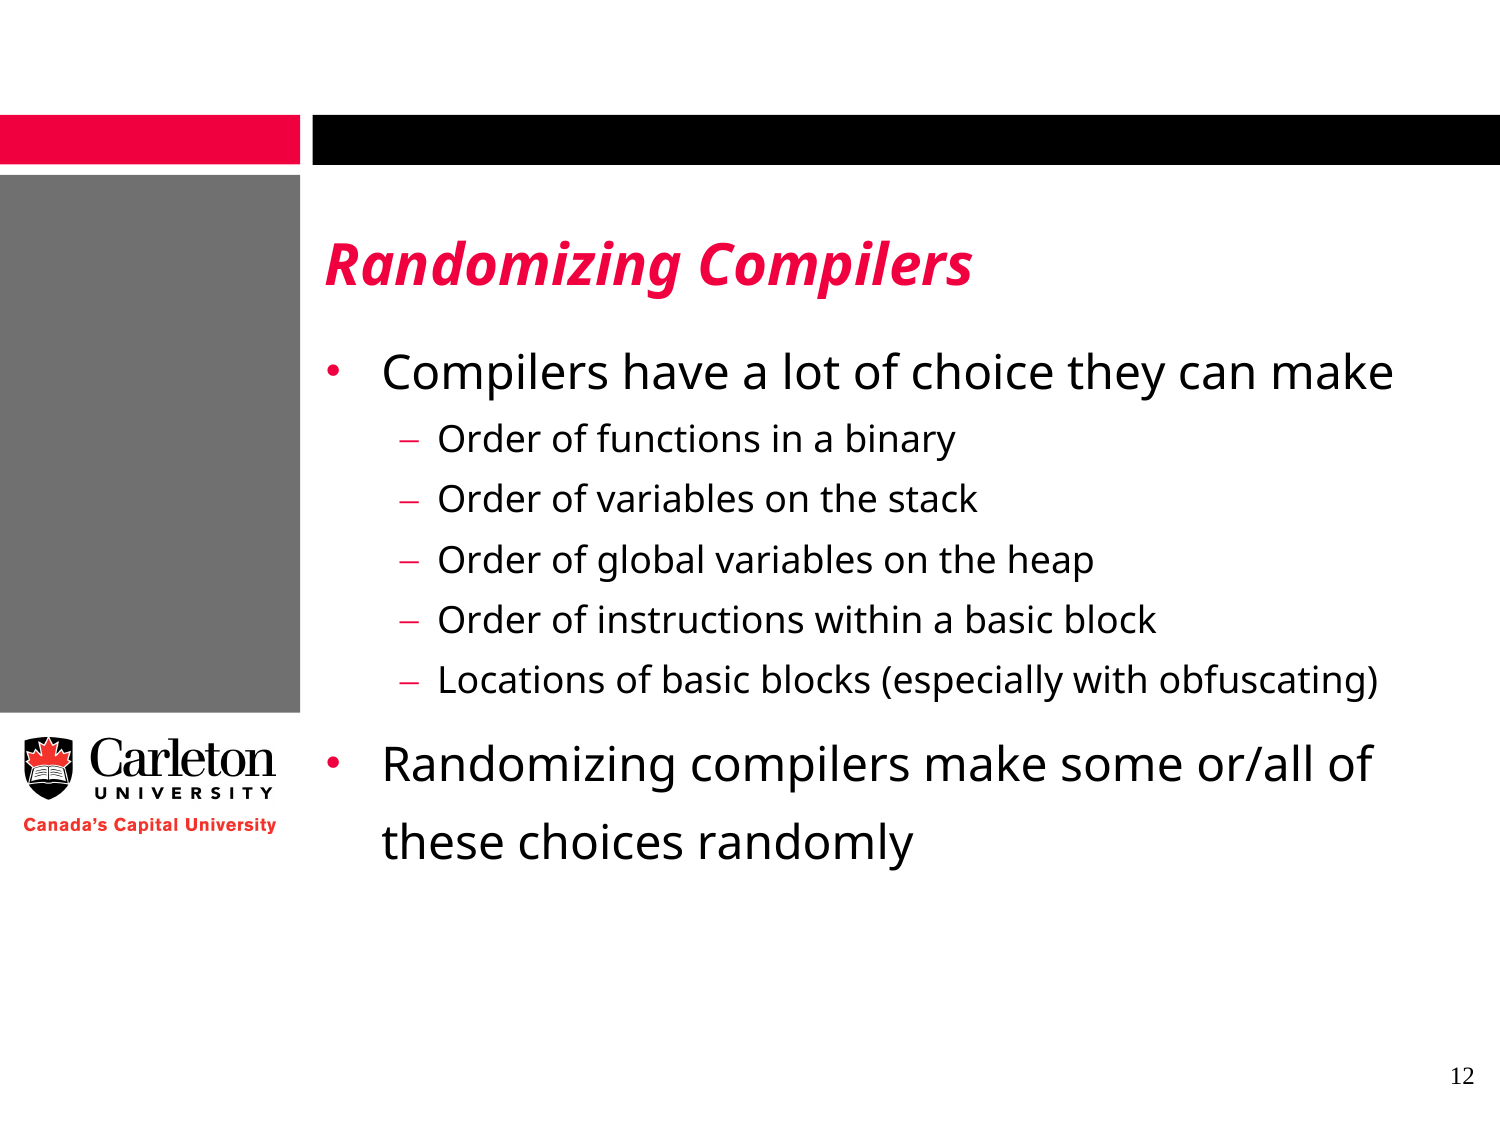

# Randomizing Compilers
Compilers have a lot of choice they can make
Order of functions in a binary
Order of variables on the stack
Order of global variables on the heap
Order of instructions within a basic block
Locations of basic blocks (especially with obfuscating)
Randomizing compilers make some or/all of these choices randomly
12